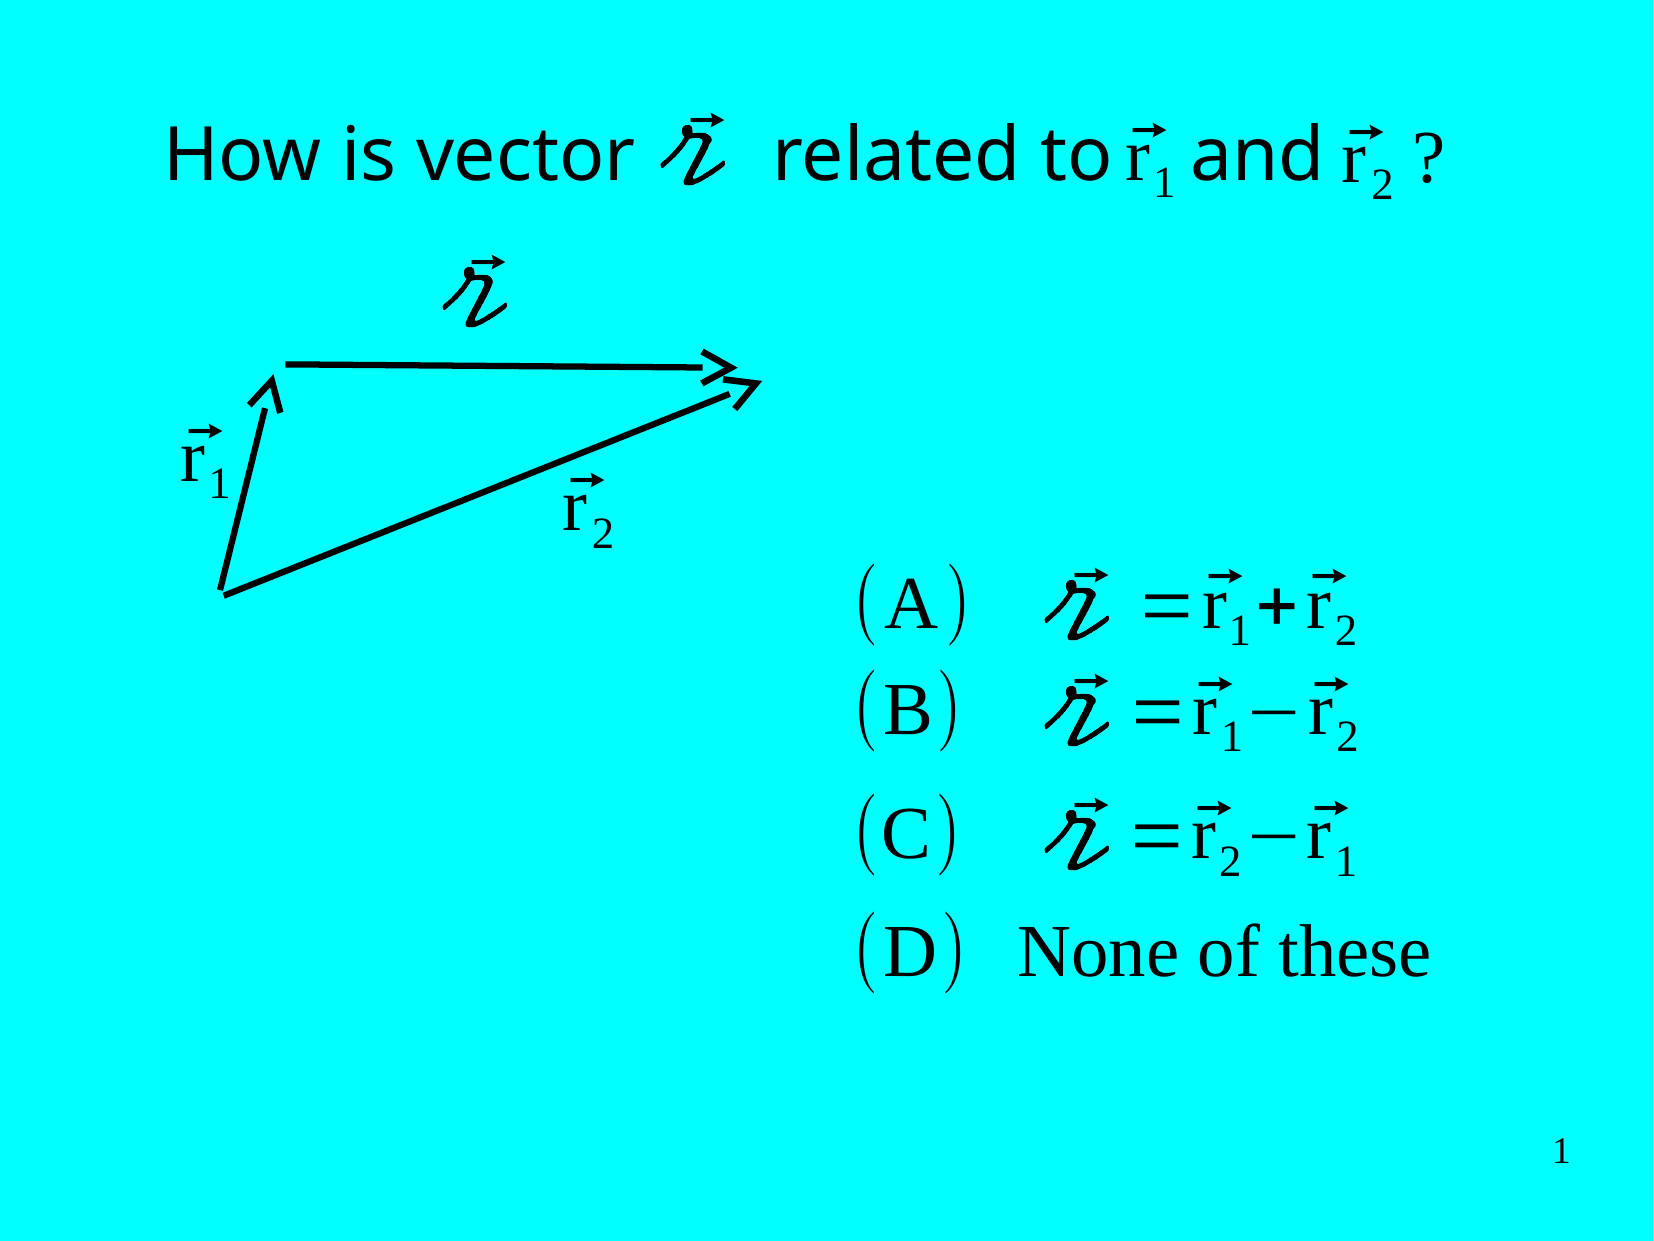

# How is vector related to and
1